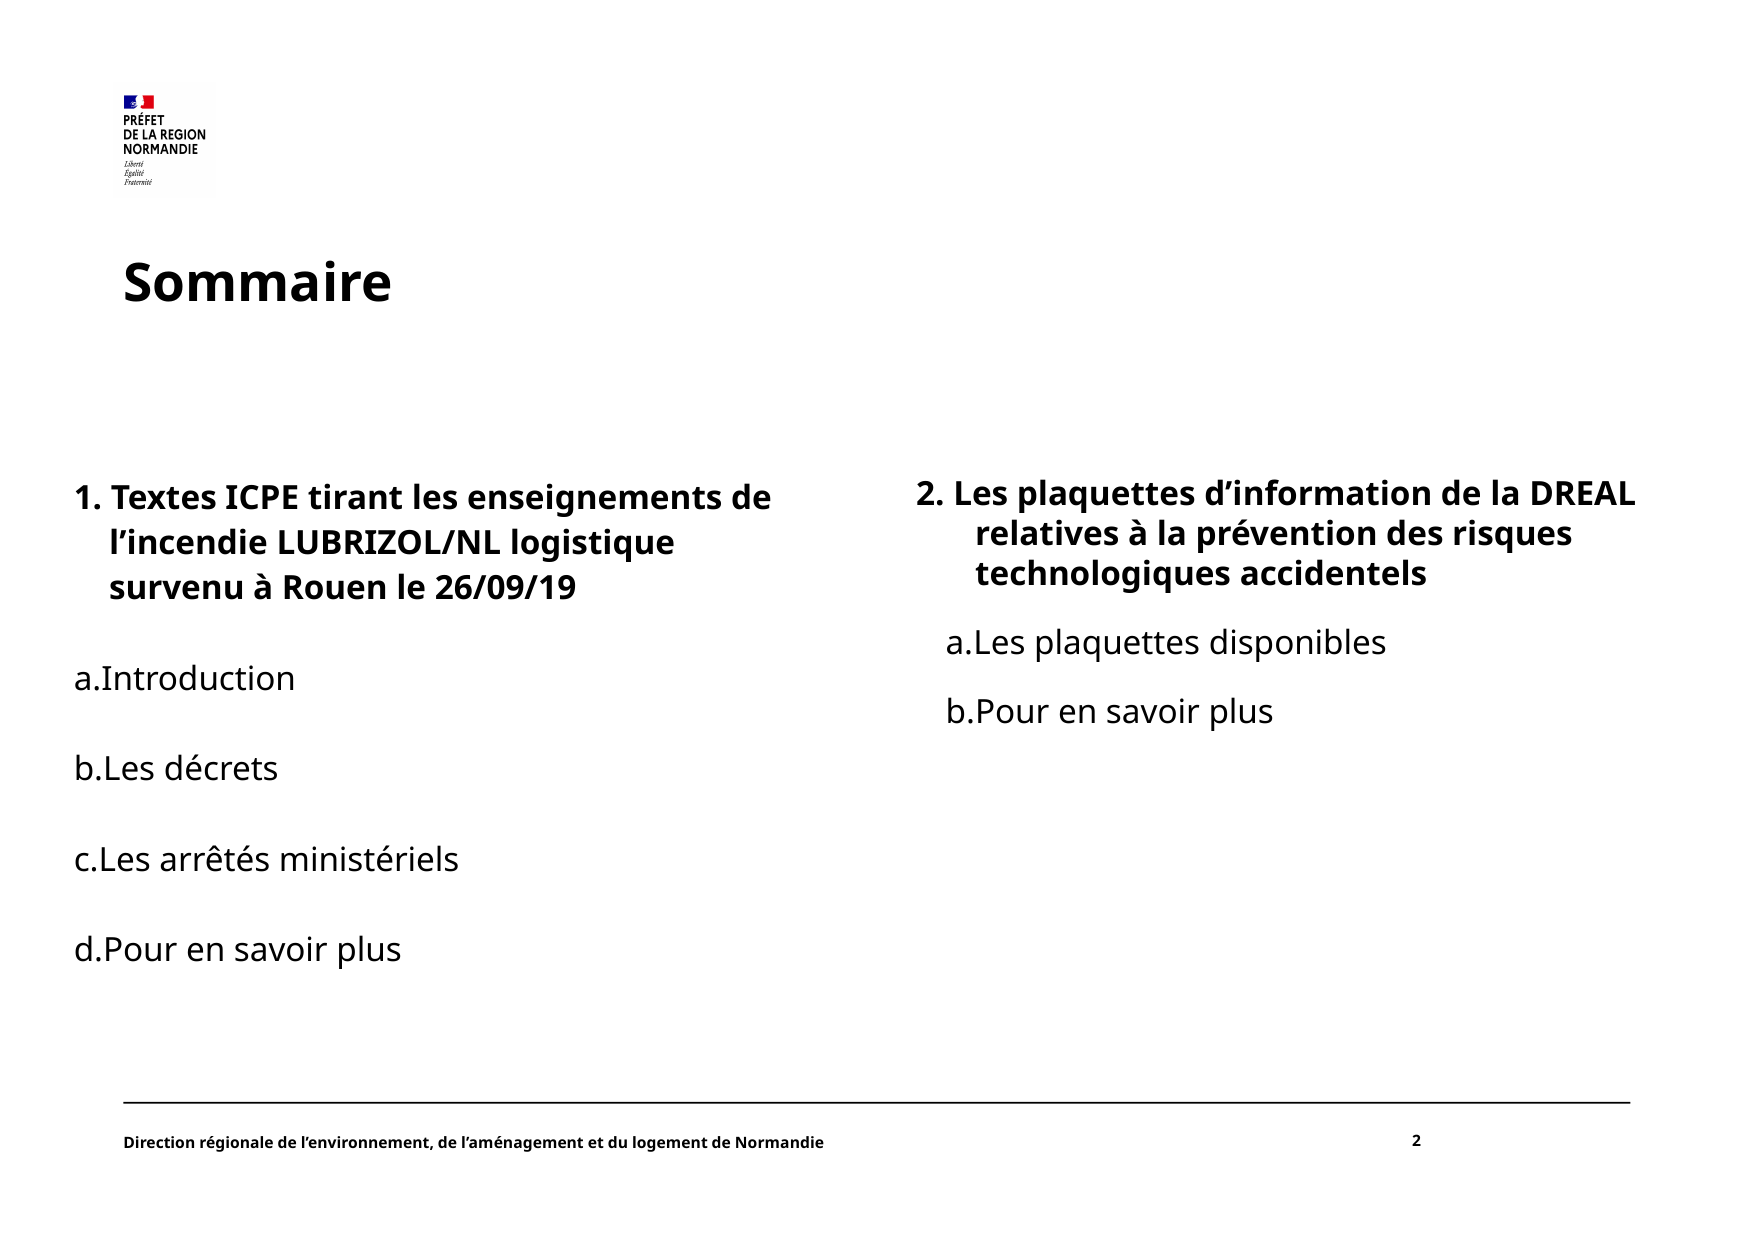

# Sommaire
1. Textes ICPE tirant les enseignements de l’incendie LUBRIZOL/NL logistique survenu à Rouen le 26/09/19
a.Introduction
b.Les décrets
c.Les arrêtés ministériels
d.Pour en savoir plus
 Les plaquettes d’information de la DREAL relatives à la prévention des risques technologiques accidentels
Les plaquettes disponibles
Pour en savoir plus
Direction régionale de l’environnement, de l’aménagement et du logement de Normandie